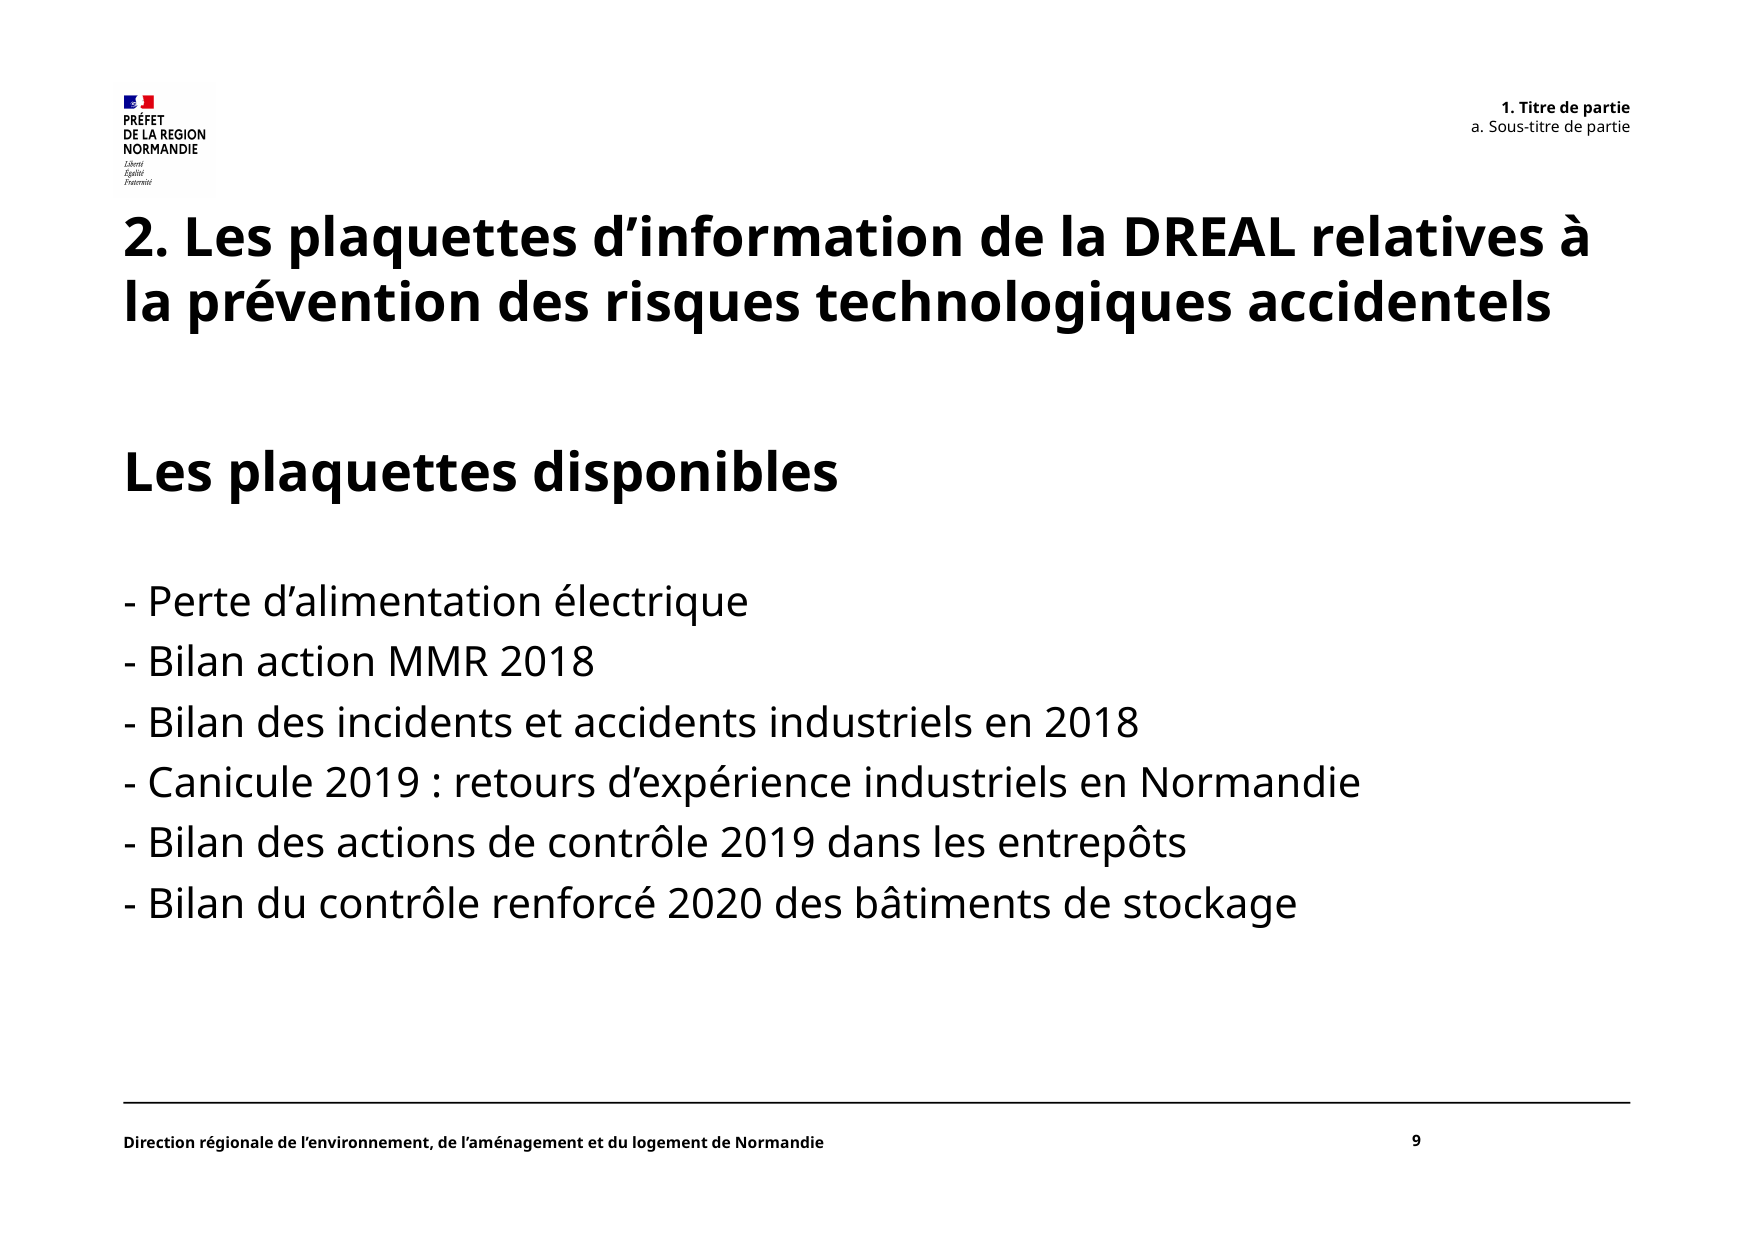

Titre de partie
Sous-titre de partie
# 2. Les plaquettes d’information de la DREAL relatives à la prévention des risques technologiques accidentels Les plaquettes disponibles
- Perte d’alimentation électrique
- Bilan action MMR 2018
- Bilan des incidents et accidents industriels en 2018
- Canicule 2019 : retours d’expérience industriels en Normandie
- Bilan des actions de contrôle 2019 dans les entrepôts
- Bilan du contrôle renforcé 2020 des bâtiments de stockage
Direction régionale de l’environnement, de l’aménagement et du logement de Normandie